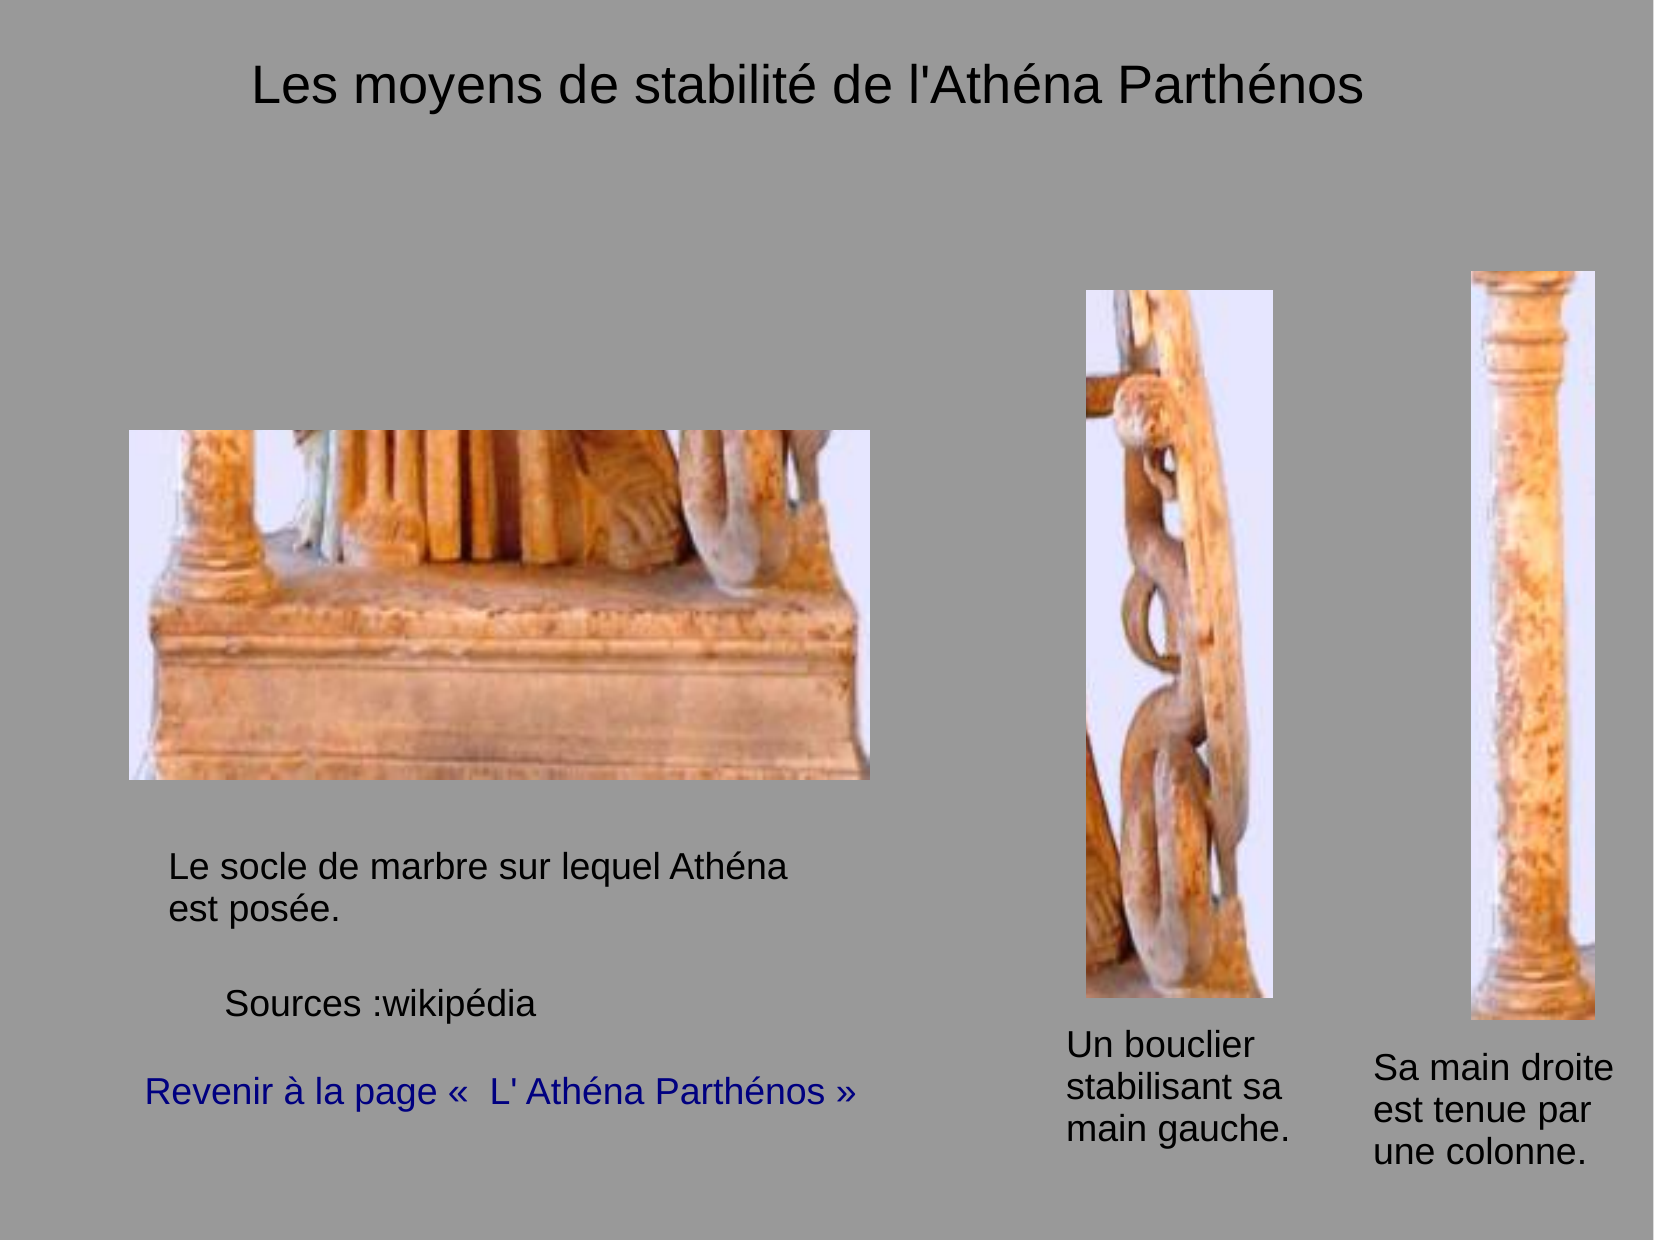

Les moyens de stabilité de l'Athéna Parthénos
Le socle de marbre sur lequel Athéna
est posée.
Sources :wikipédia
Un bouclier
stabilisant sa
main gauche.
Sa main droite est tenue par une colonne.
Revenir à la page «  L' Athéna Parthénos »